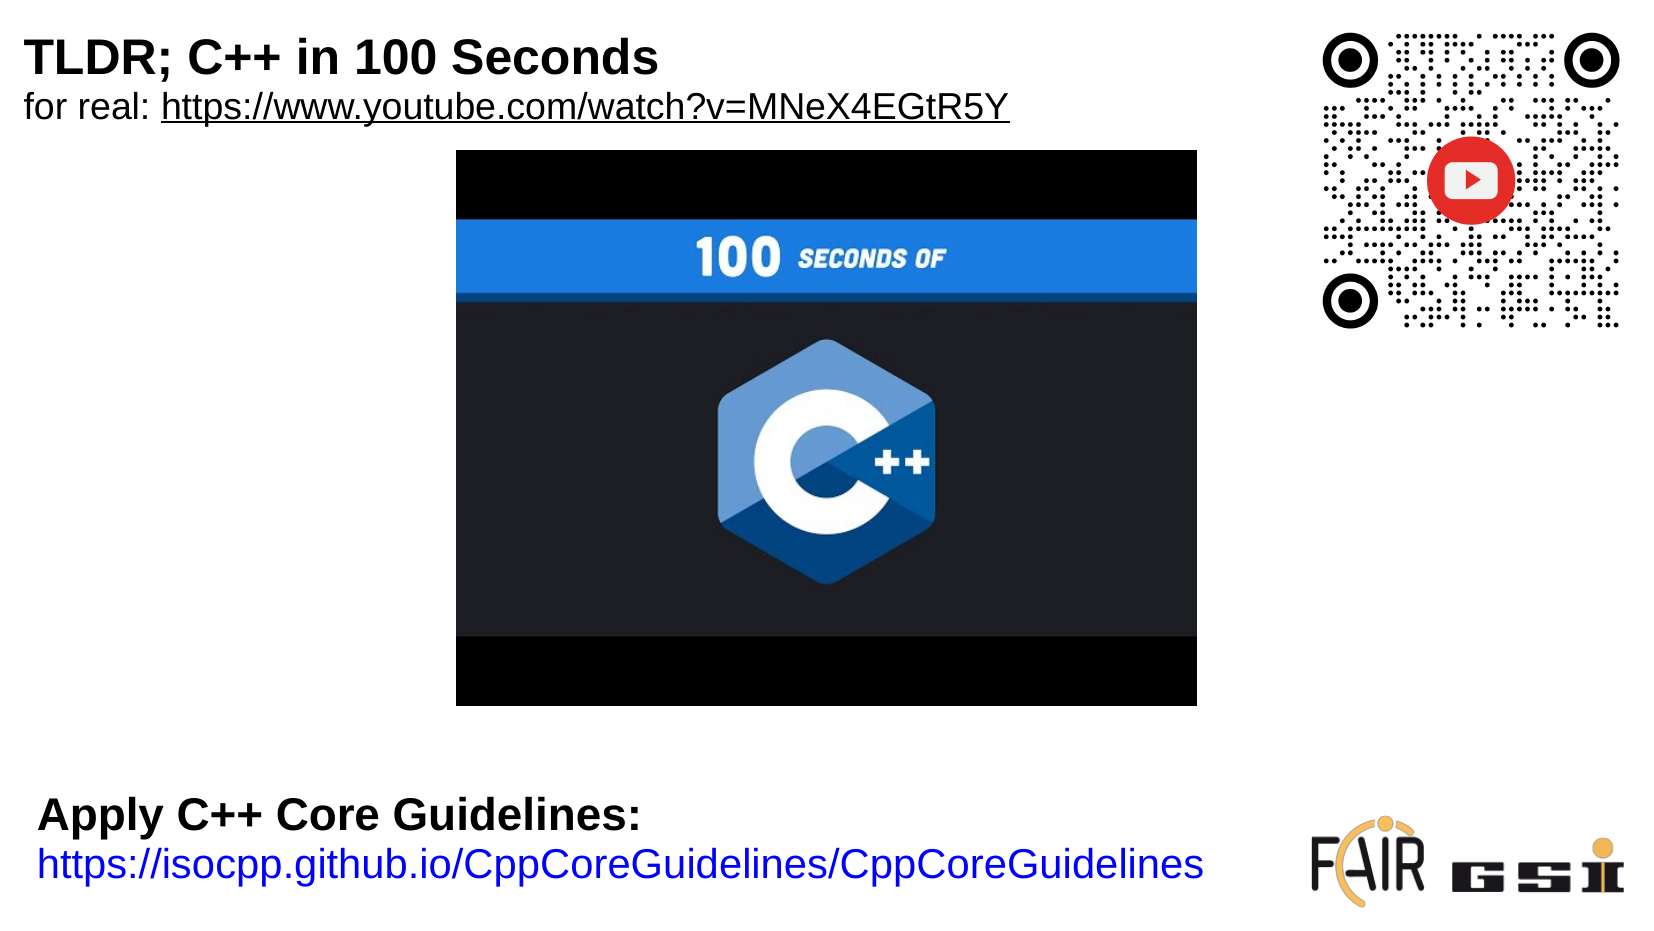

# TLDR; C++ in 100 Seconds for real: https://www.youtube.com/watch?v=MNeX4EGtR5Y
Apply C++ Core Guidelines: https://isocpp.github.io/CppCoreGuidelines/CppCoreGuidelines